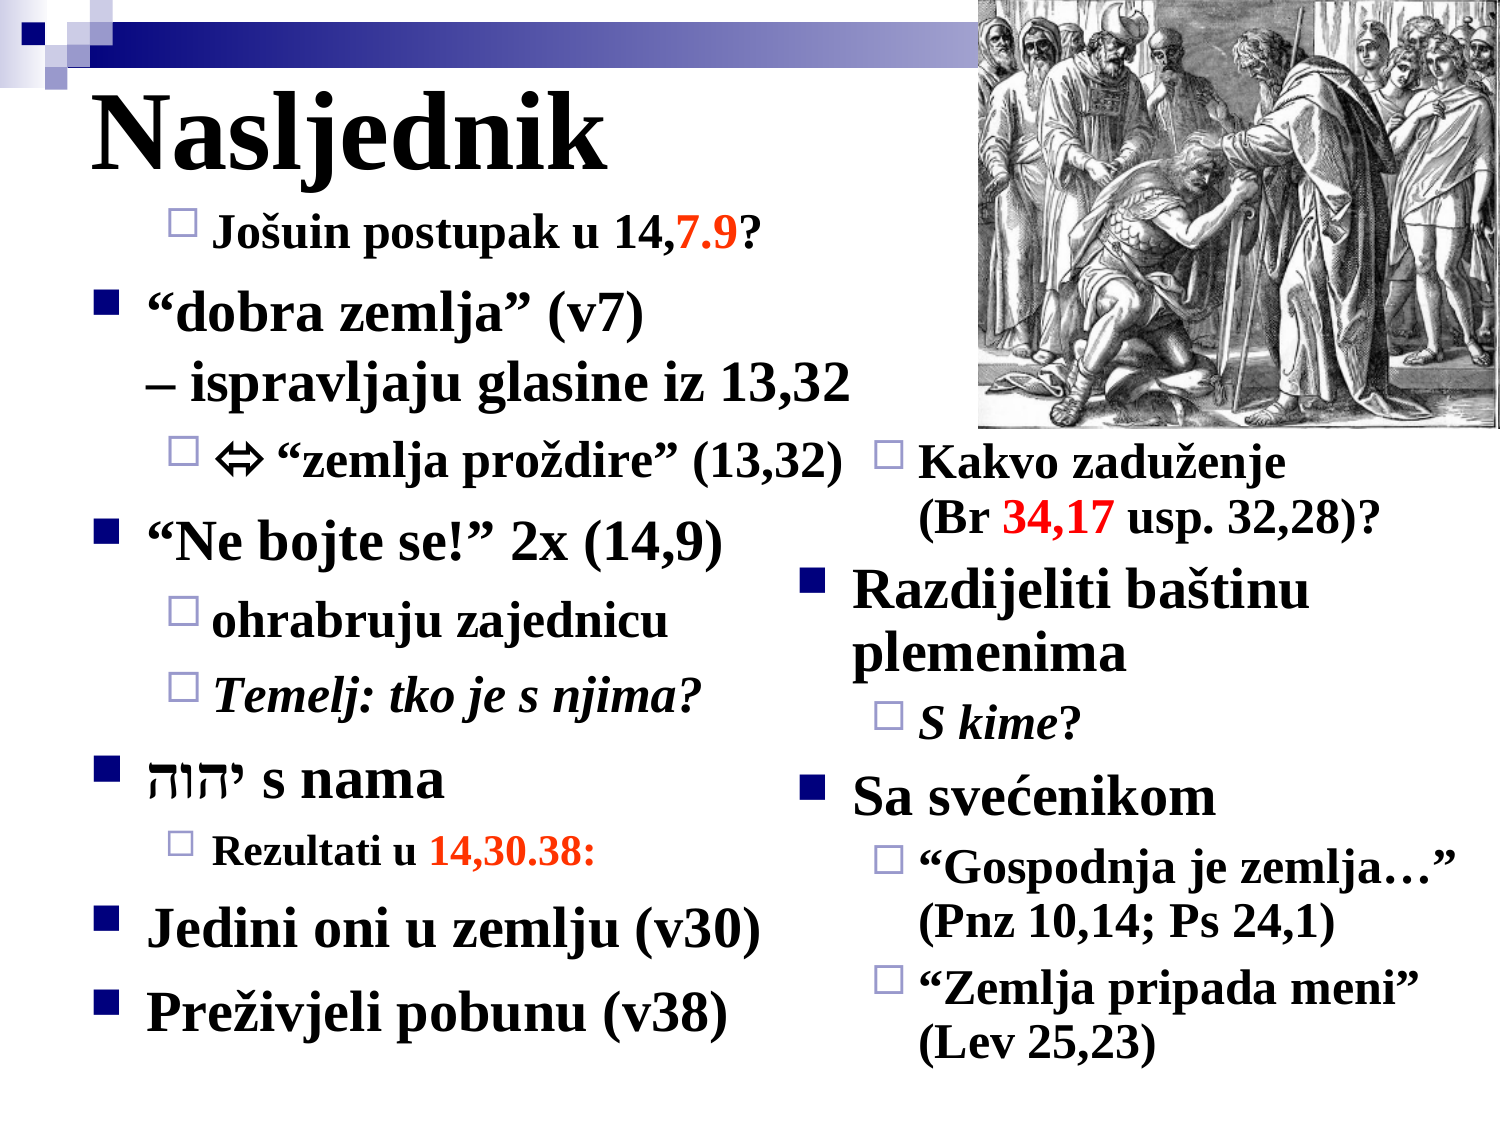

# Nasljednik
Jošuin postupak u 14,7.9?
“dobra zemlja” (v7)
– ispravljaju glasine iz 13,32
 “zemlja proždire” (13,32)
“Ne bojte se!” 2x (14,9)
ohrabruju zajednicu
Temelj: tko je s njima?
יהוה s nama
Rezultati u 14,30.38:
Jedini oni u zemlju (v30)
Preživjeli pobunu (v38)
Kakvo zaduženje
(Br 34,17 usp. 32,28)?
Razdijeliti baštinu plemenima
S kime?
Sa svećenikom
“Gospodnja je zemlja…” (Pnz 10,14; Ps 24,1)
“Zemlja pripada meni”
(Lev 25,23)